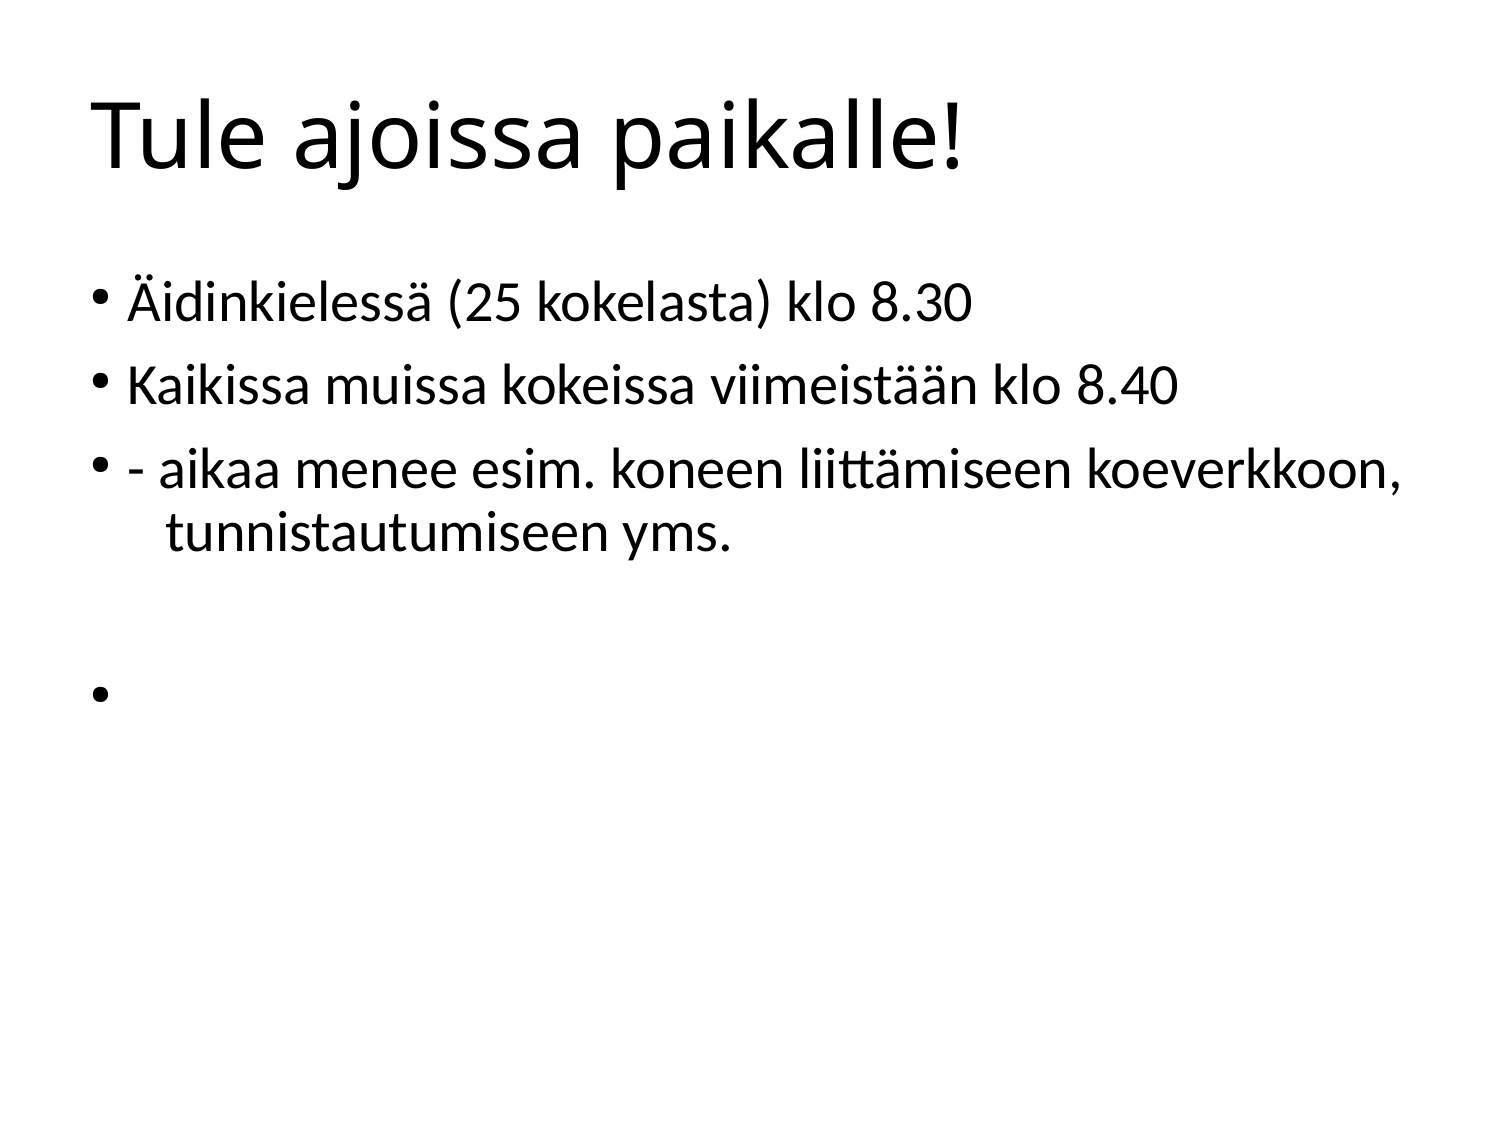

# Tule ajoissa paikalle!
Äidinkielessä (25 kokelasta) klo 8.30
Kaikissa muissa kokeissa viimeistään klo 8.40
- aikaa menee esim. koneen liittämiseen koeverkkoon, tunnistautumiseen yms.